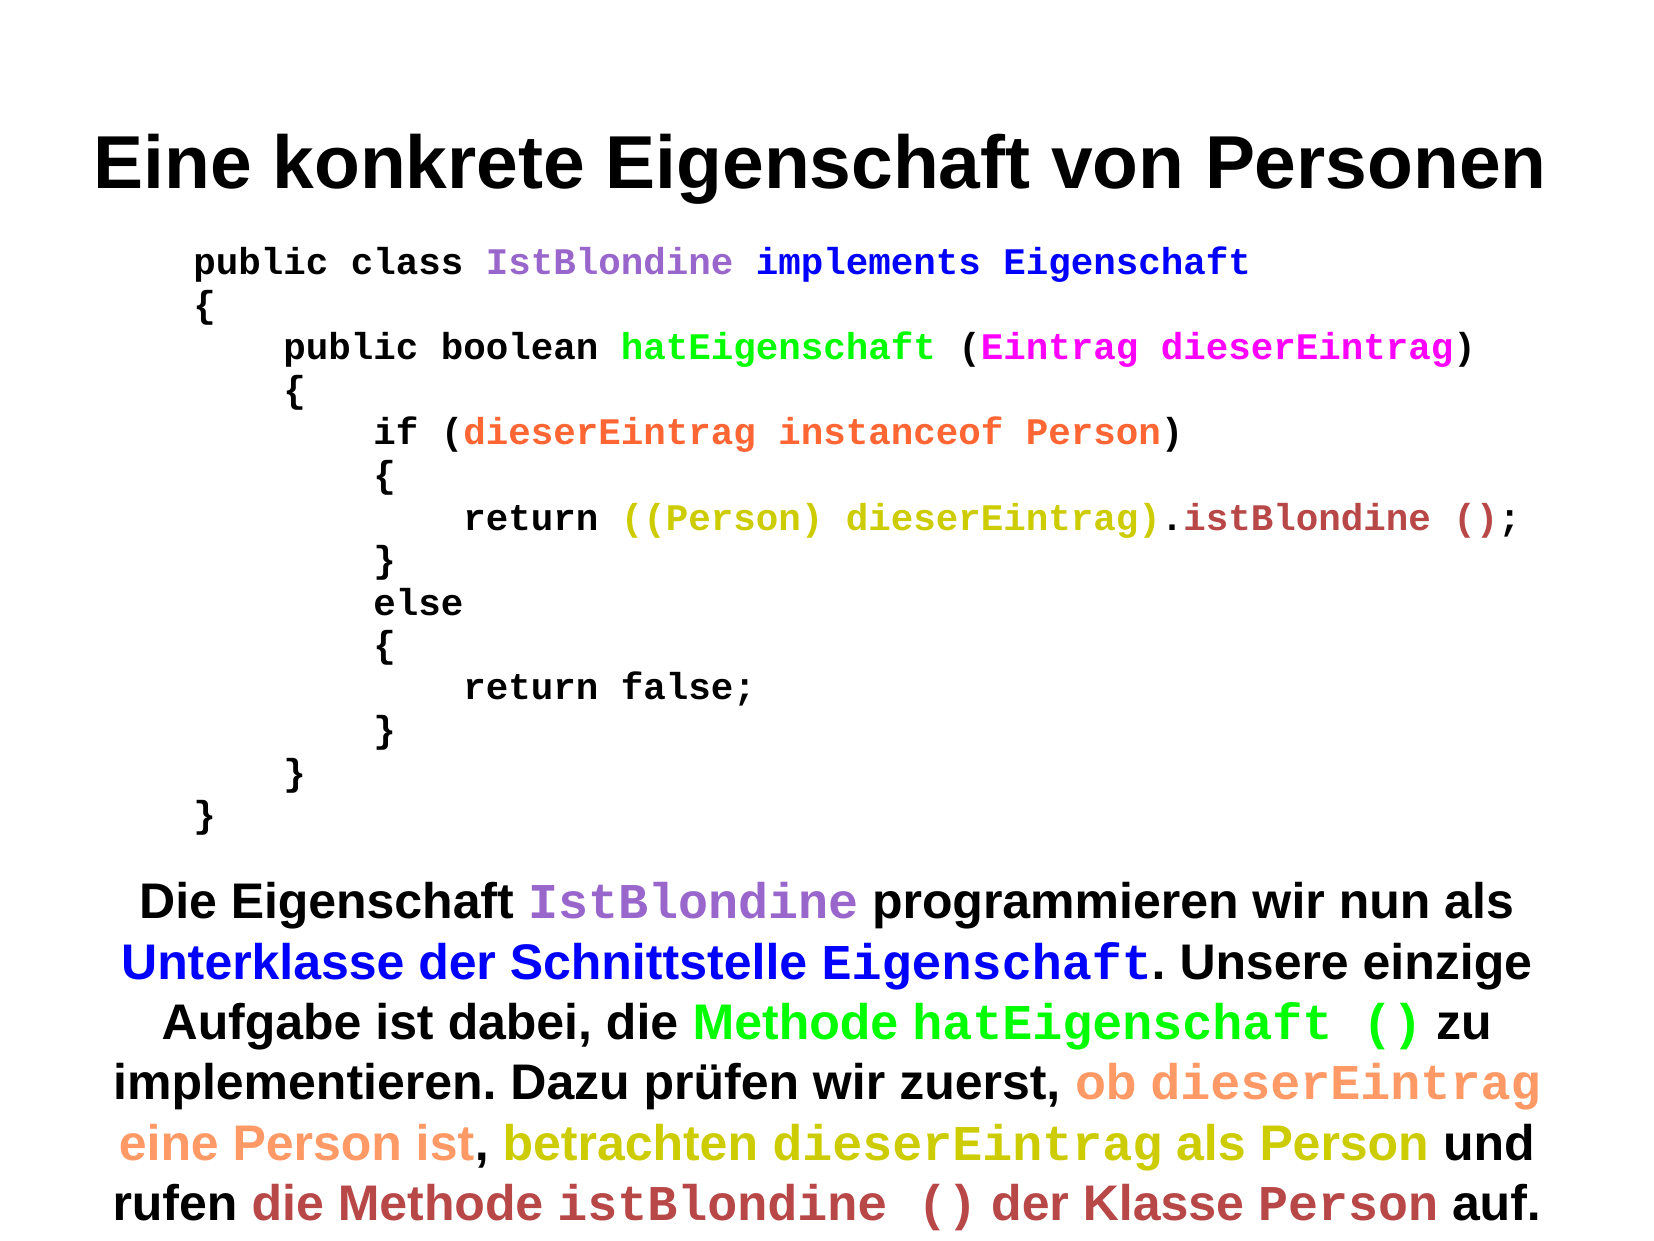

# Eine konkrete Eigenschaft von Personen
 public class IstBlondine implements Eigenschaft
 {
 public boolean hatEigenschaft (Eintrag dieserEintrag)
 {
 if (dieserEintrag instanceof Person)
 {
 return ((Person) dieserEintrag).istBlondine ();
 }
 else
 {
 return false;
 }
 }
 }
Die Eigenschaft IstBlondine programmieren wir nun als Unterklasse der Schnittstelle Eigenschaft. Unsere einzige Aufgabe ist dabei, die Methode hatEigenschaft () zu implementieren. Dazu prüfen wir zuerst, ob dieserEintrag eine Person ist, betrachten dieserEintrag als Person und rufen die Methode istBlondine () der Klasse Person auf.